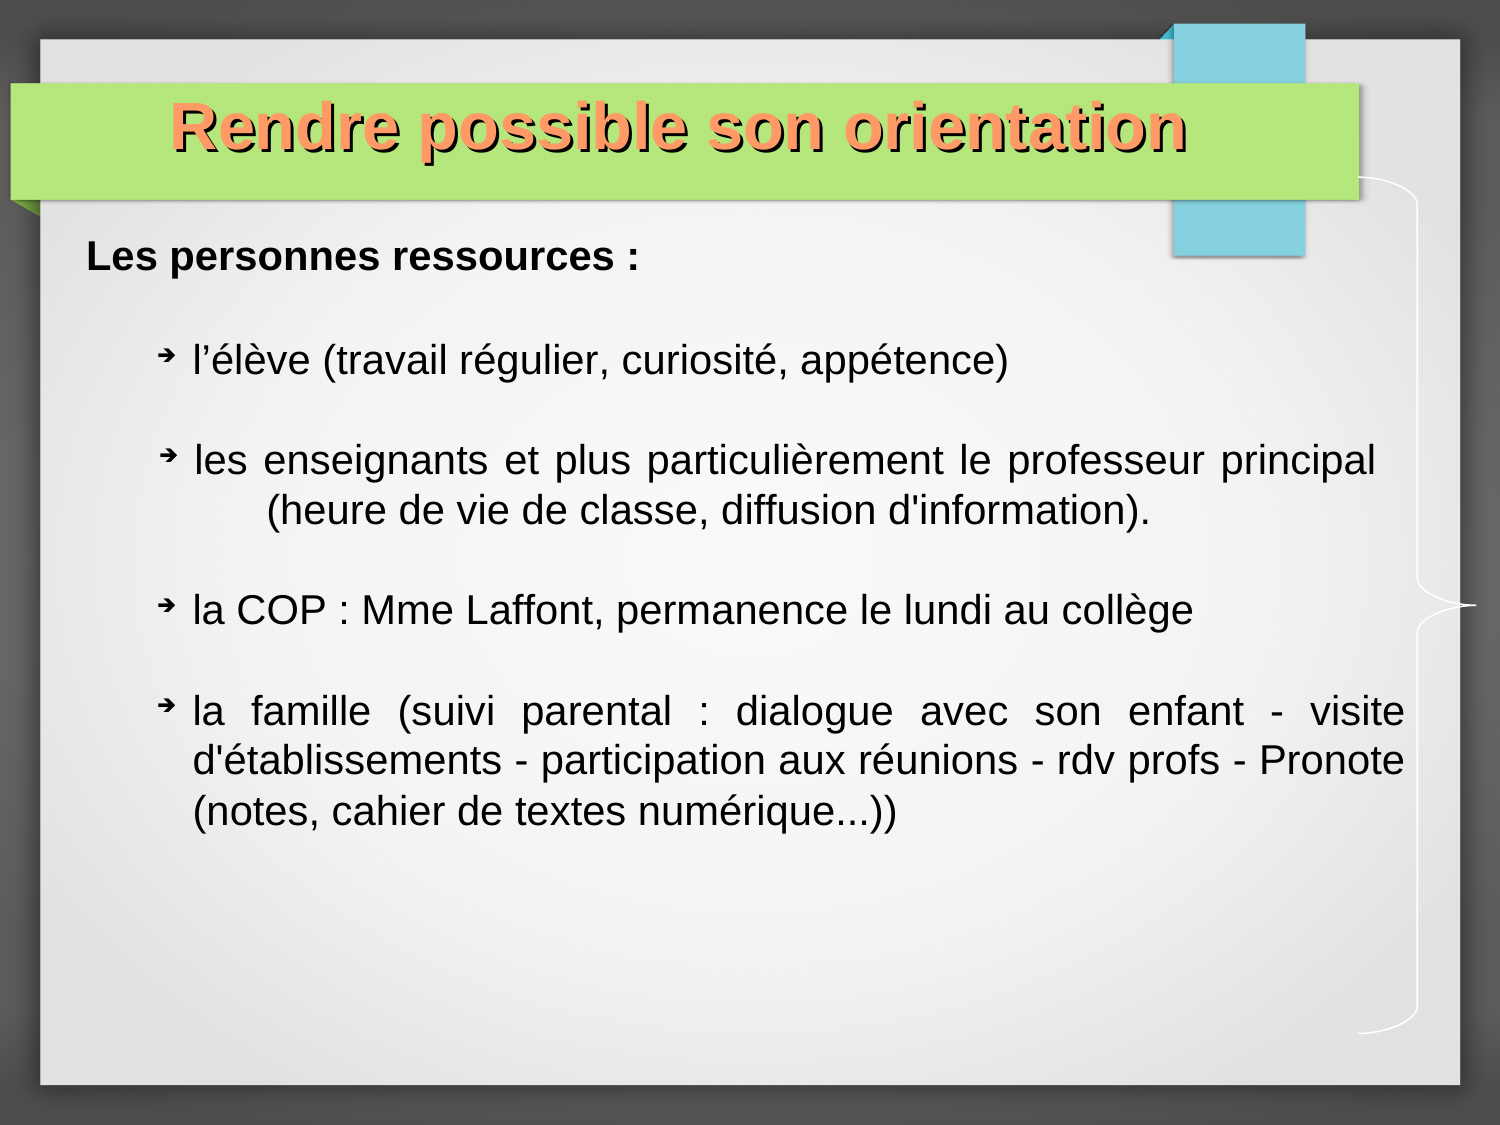

# Rendre possible son orientation
Les personnes ressources :
l’élève (travail régulier, curiosité, appétence)
les enseignants et plus particulièrement le professeur principal 		(heure de vie de classe, diffusion d'information).
la COP : Mme Laffont, permanence le lundi au collège
la famille (suivi parental : dialogue avec son enfant - visite d'établissements - participation aux réunions - rdv profs - Pronote (notes, cahier de textes numérique...))